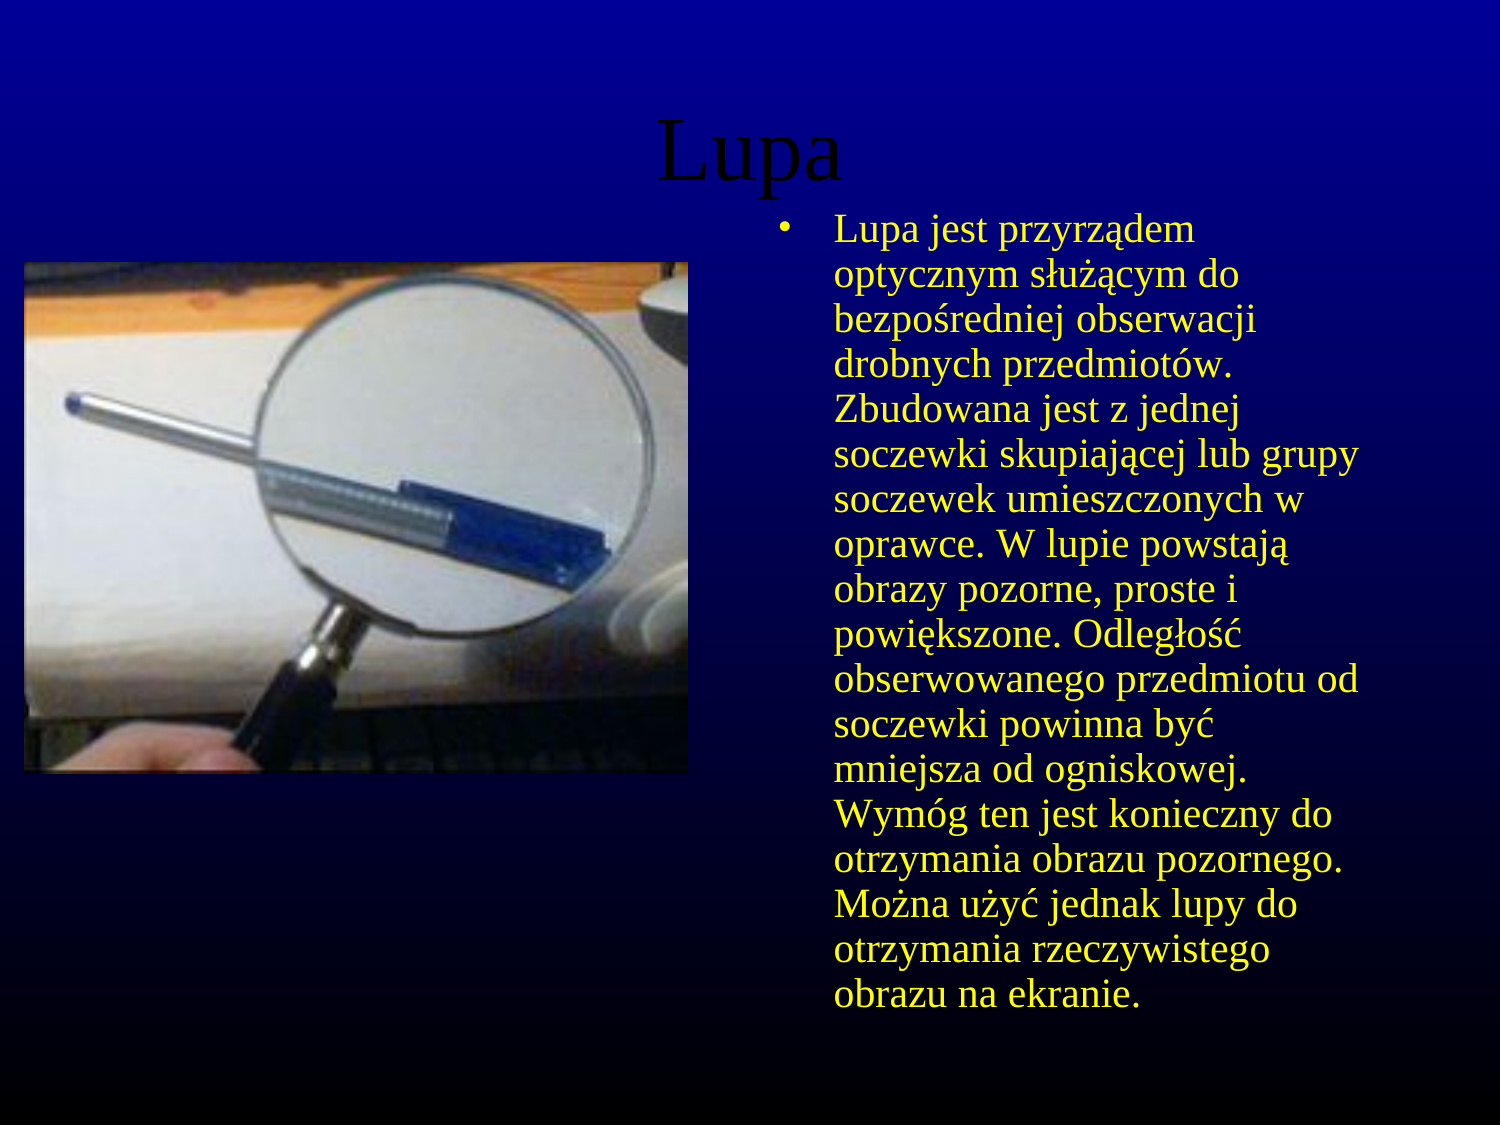

Lupa
Lupa jest przyrządem optycznym służącym do bezpośredniej obserwacji drobnych przedmiotów. Zbudowana jest z jednej soczewki skupiającej lub grupy soczewek umieszczonych w oprawce. W lupie powstają obrazy pozorne, proste i powiększone. Odległość obserwowanego przedmiotu od soczewki powinna być mniejsza od ogniskowej. Wymóg ten jest konieczny do otrzymania obrazu pozornego. Można użyć jednak lupy do otrzymania rzeczywistego obrazu na ekranie.